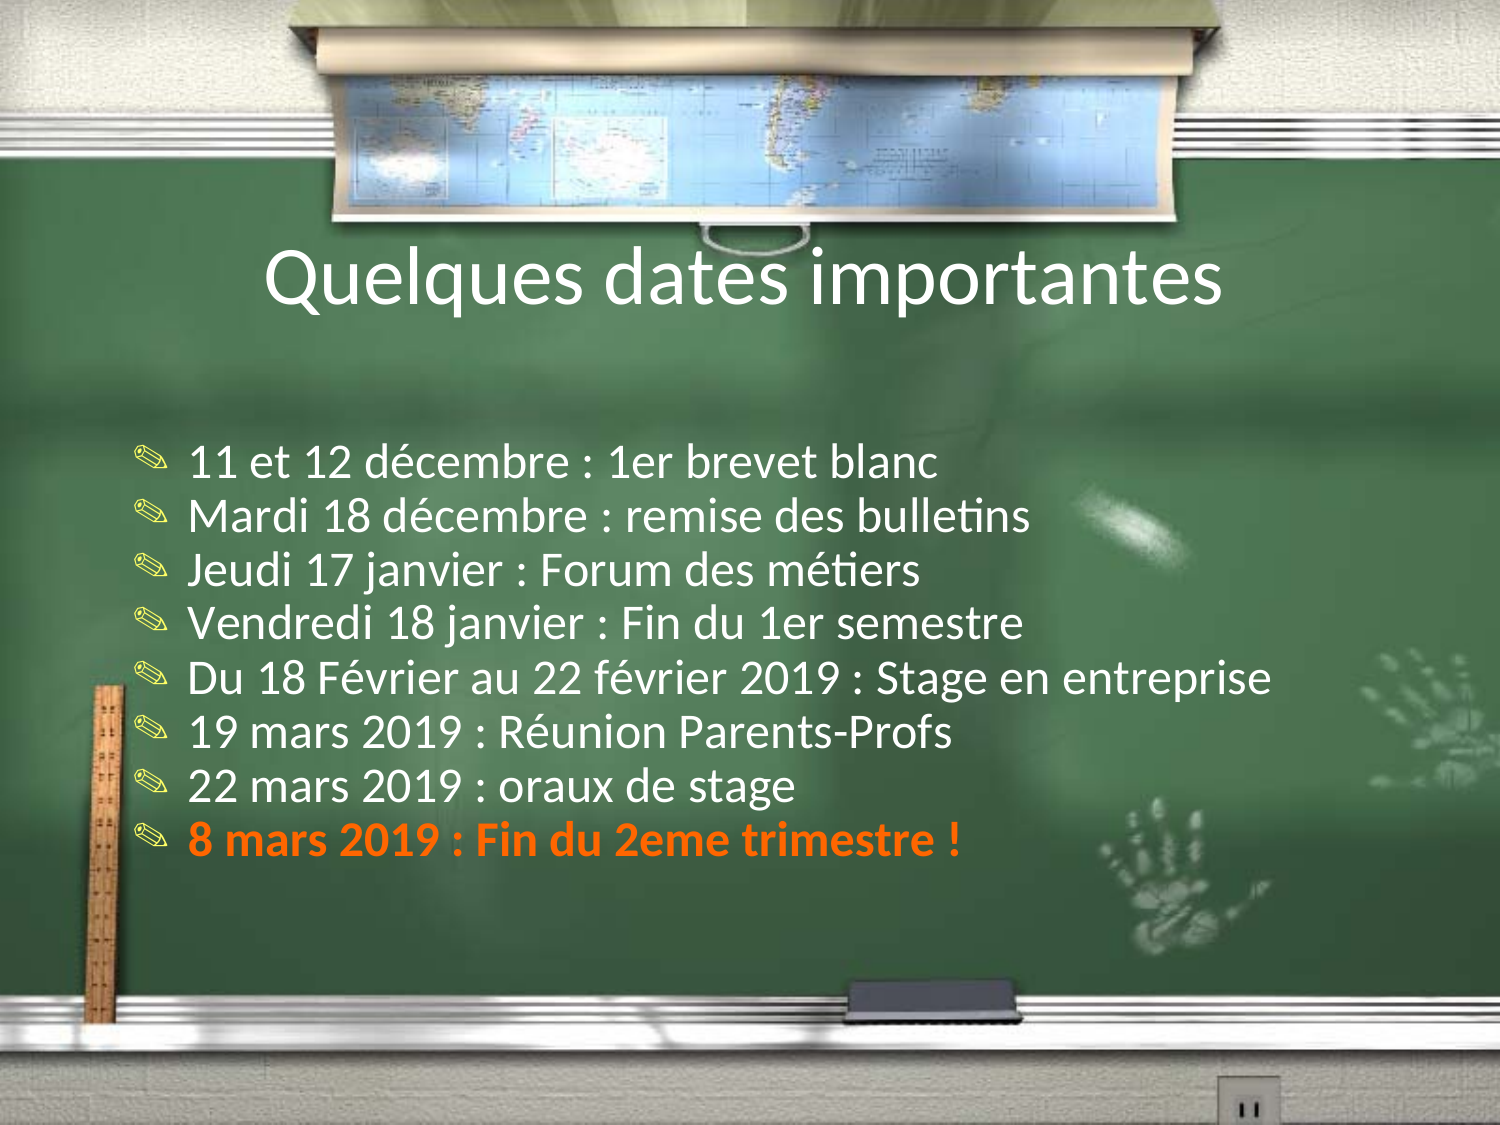

Quelques dates importantes
11 et 12 décembre : 1er brevet blanc
Mardi 18 décembre : remise des bulletins
Jeudi 17 janvier : Forum des métiers
Vendredi 18 janvier : Fin du 1er semestre
Du 18 Février au 22 février 2019 : Stage en entreprise
19 mars 2019 : Réunion Parents-Profs
22 mars 2019 : oraux de stage
8 mars 2019 : Fin du 2eme trimestre !